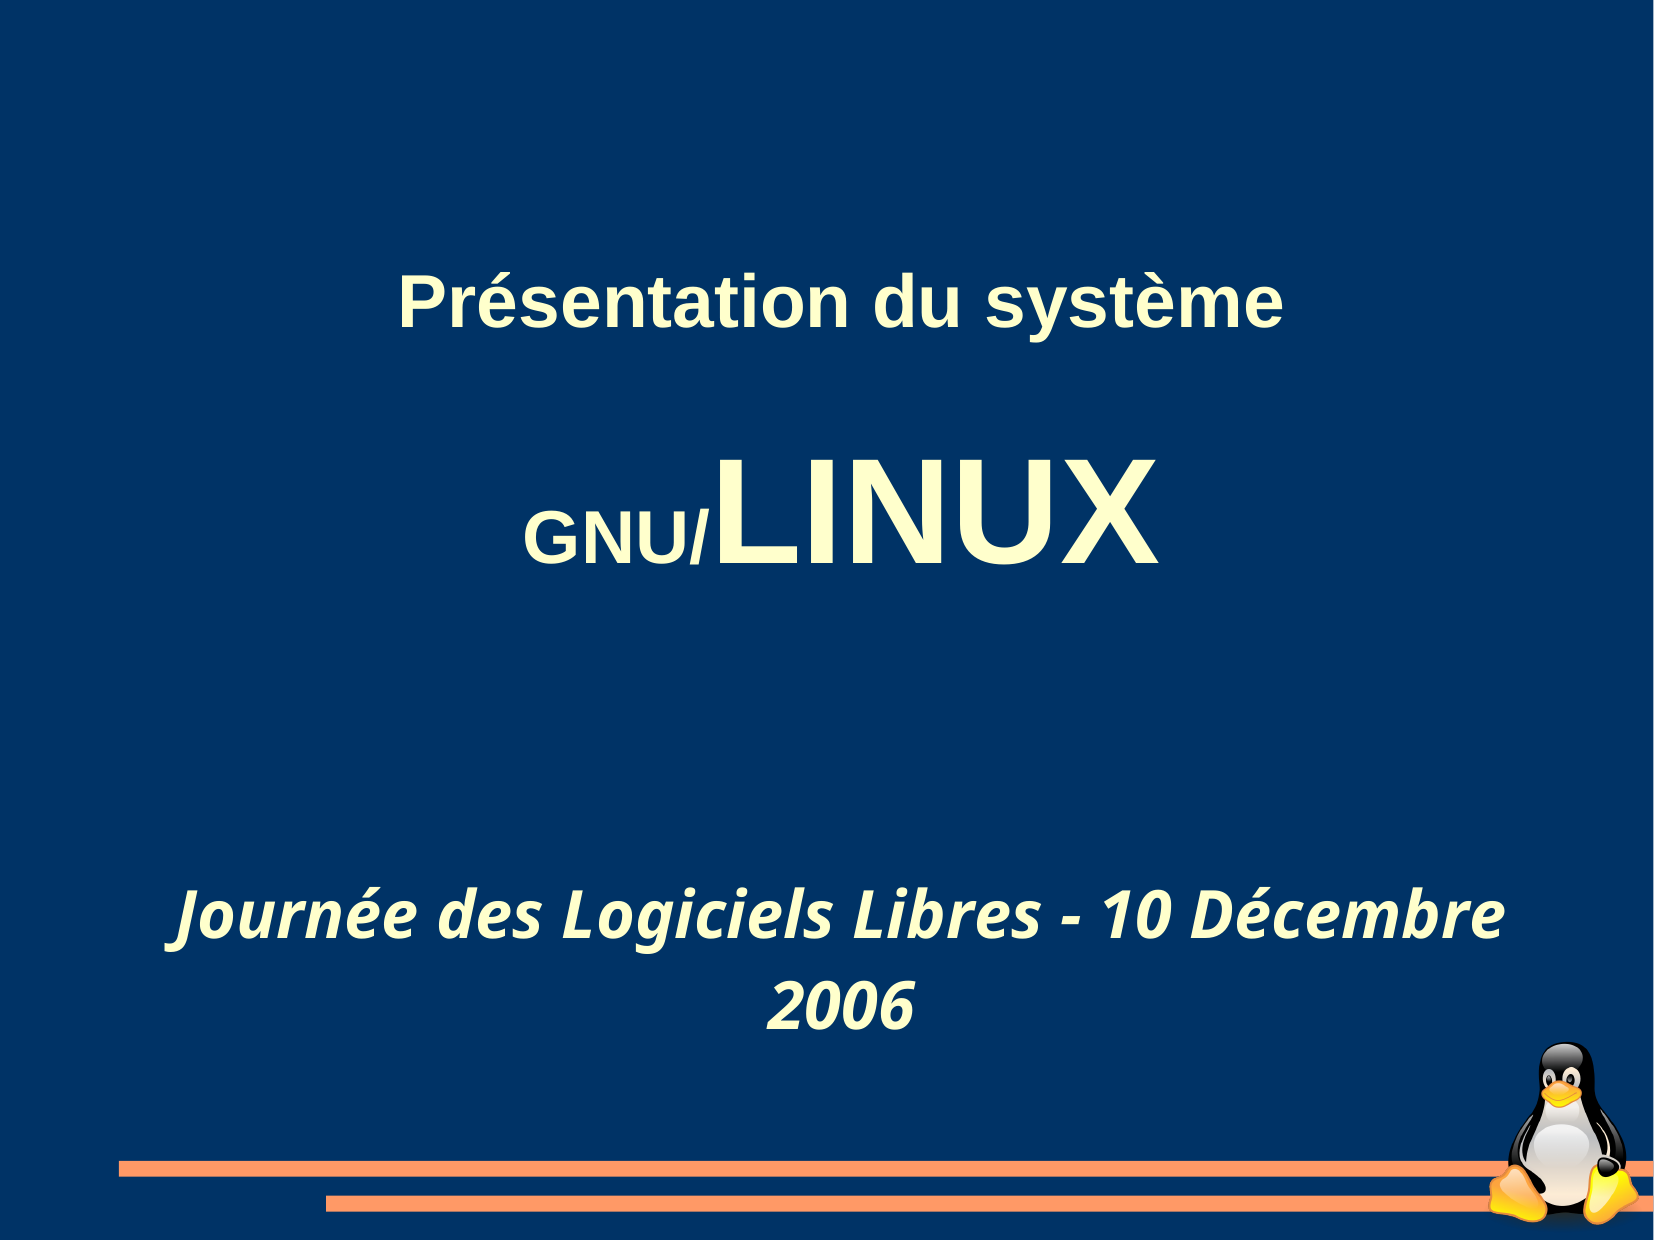

Présentation du système
GNU/LINUX
Journée des Logiciels Libres - 10 Décembre 2006